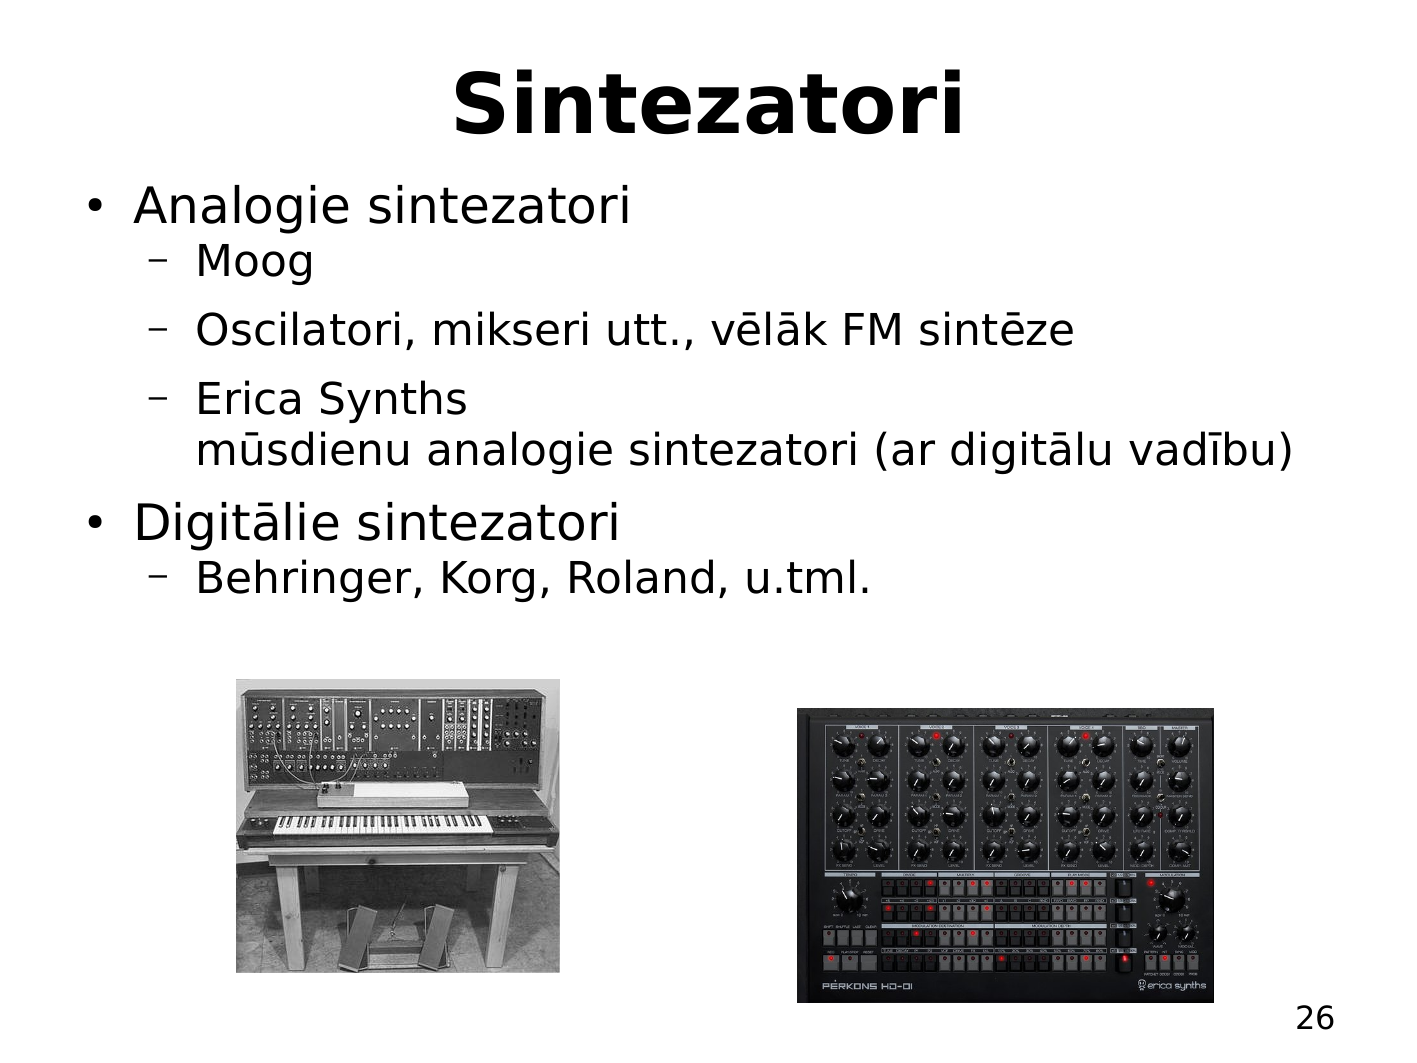

# Sintezatori
Analogie sintezatori
Moog
Oscilatori, mikseri utt., vēlāk FM sintēze
Erica Synths
mūsdienu analogie sintezatori (ar digitālu vadību)
Digitālie sintezatori
Behringer, Korg, Roland, u.tml.